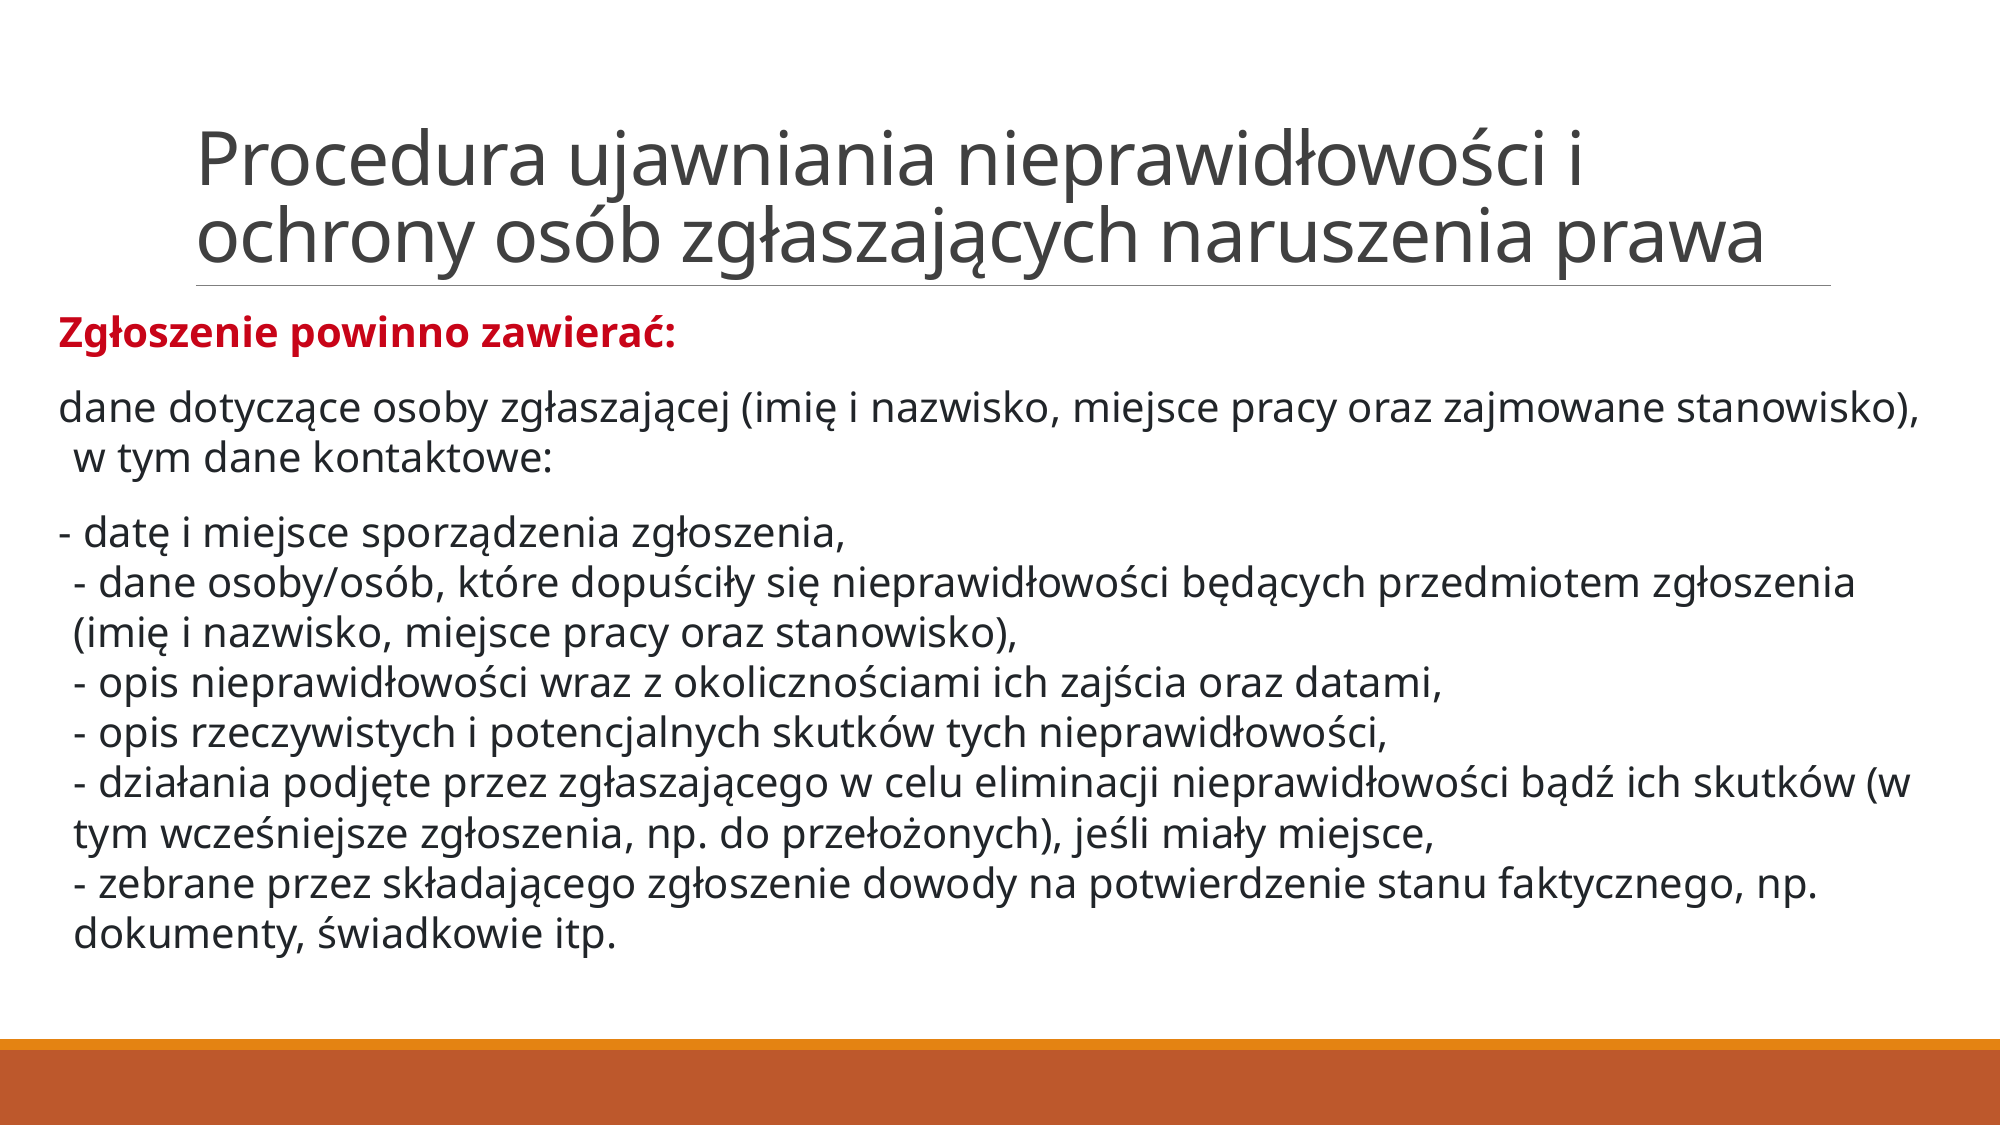

# Procedura ujawniania nieprawidłowości i ochrony osób zgłaszających naruszenia prawa
Zgłoszenie powinno zawierać:
dane dotyczące osoby zgłaszającej (imię i nazwisko, miejsce pracy oraz zajmowane stanowisko), w tym dane kontaktowe:
- datę i miejsce sporządzenia zgłoszenia,
- dane osoby/osób, które dopuściły się nieprawidłowości będących przedmiotem zgłoszenia (imię i nazwisko, miejsce pracy oraz stanowisko),
- opis nieprawidłowości wraz z okolicznościami ich zajścia oraz datami,
- opis rzeczywistych i potencjalnych skutków tych nieprawidłowości,
- działania podjęte przez zgłaszającego w celu eliminacji nieprawidłowości bądź ich skutków (w tym wcześniejsze zgłoszenia, np. do przełożonych), jeśli miały miejsce,
- zebrane przez składającego zgłoszenie dowody na potwierdzenie stanu faktycznego, np. dokumenty, świadkowie itp.